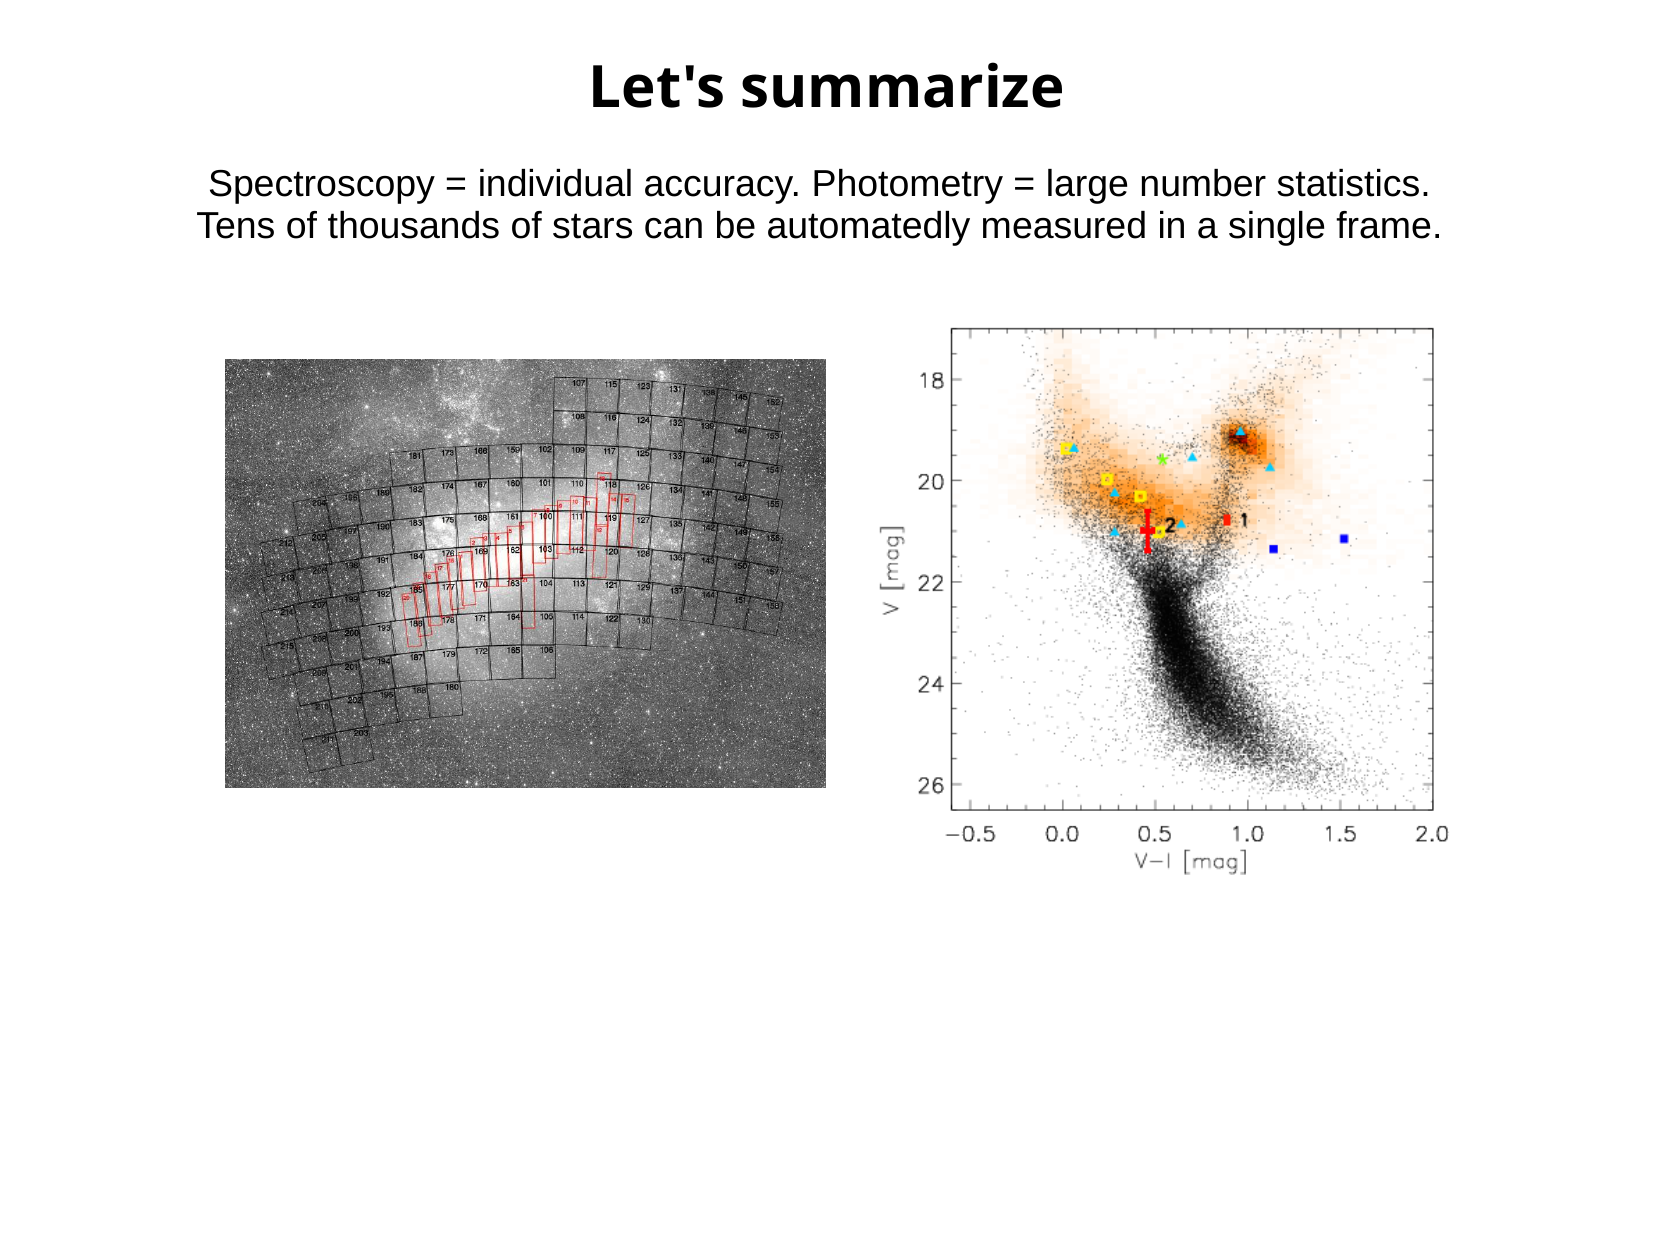

Let's summarize
Spectroscopy = individual accuracy. Photometry = large number statistics.
Tens of thousands of stars can be automatedly measured in a single frame.